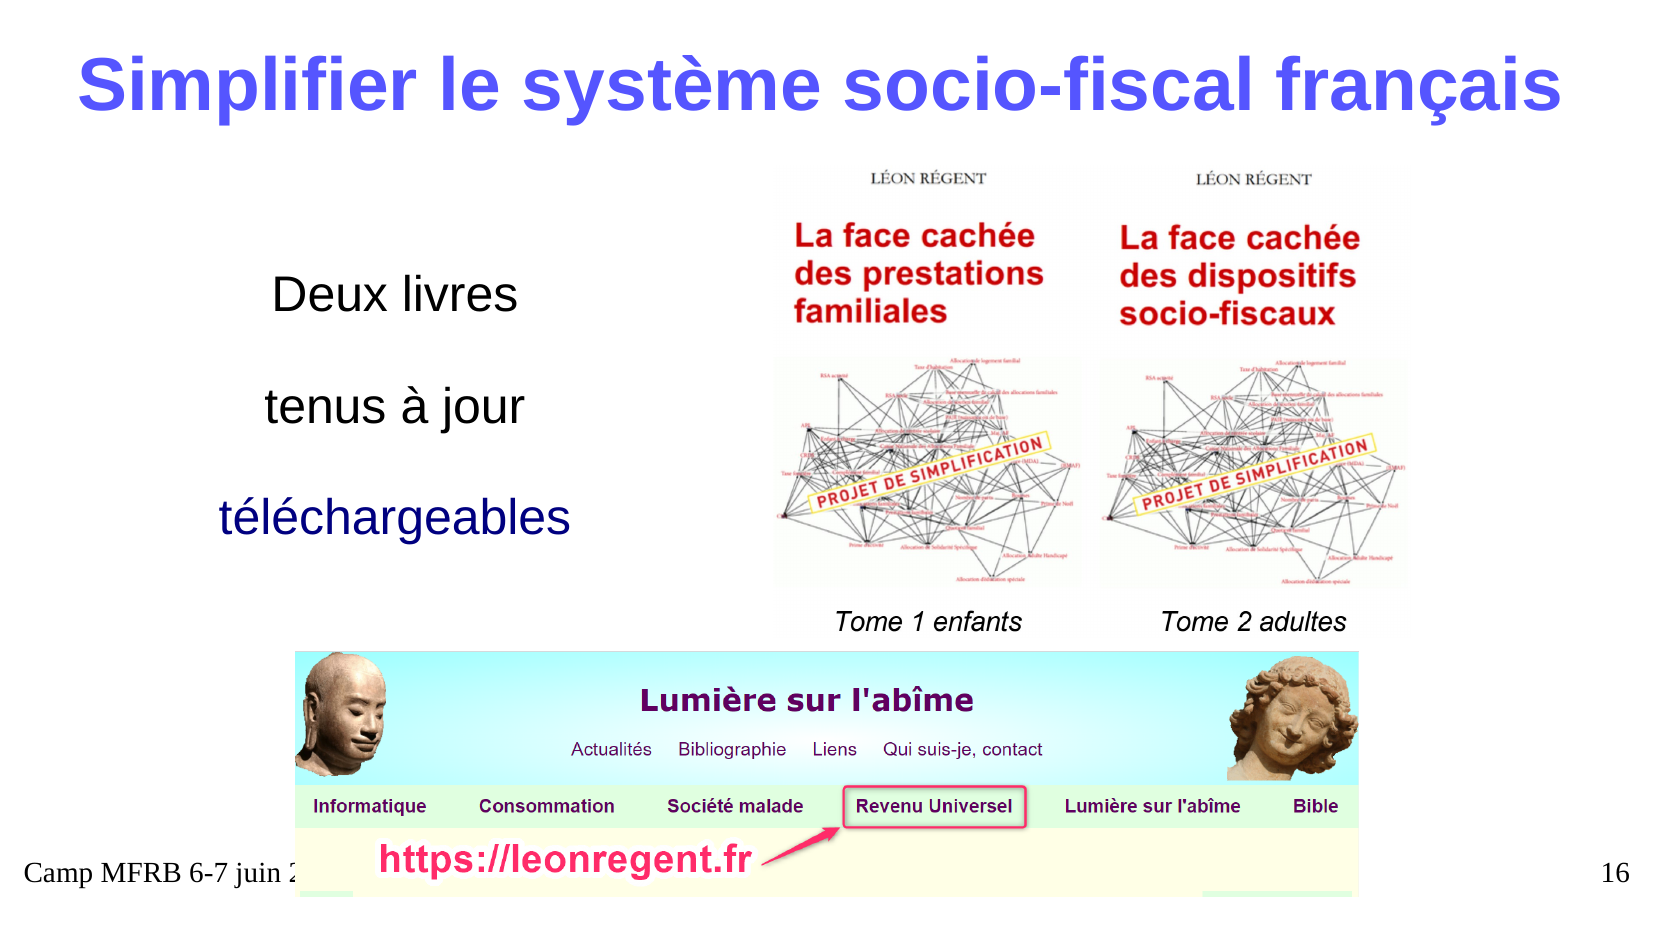

# Simplifier le système socio-fiscal français
Deux livres
tenus à jour
téléchargeables
Camp MFRB 6-7 juin 2026
16